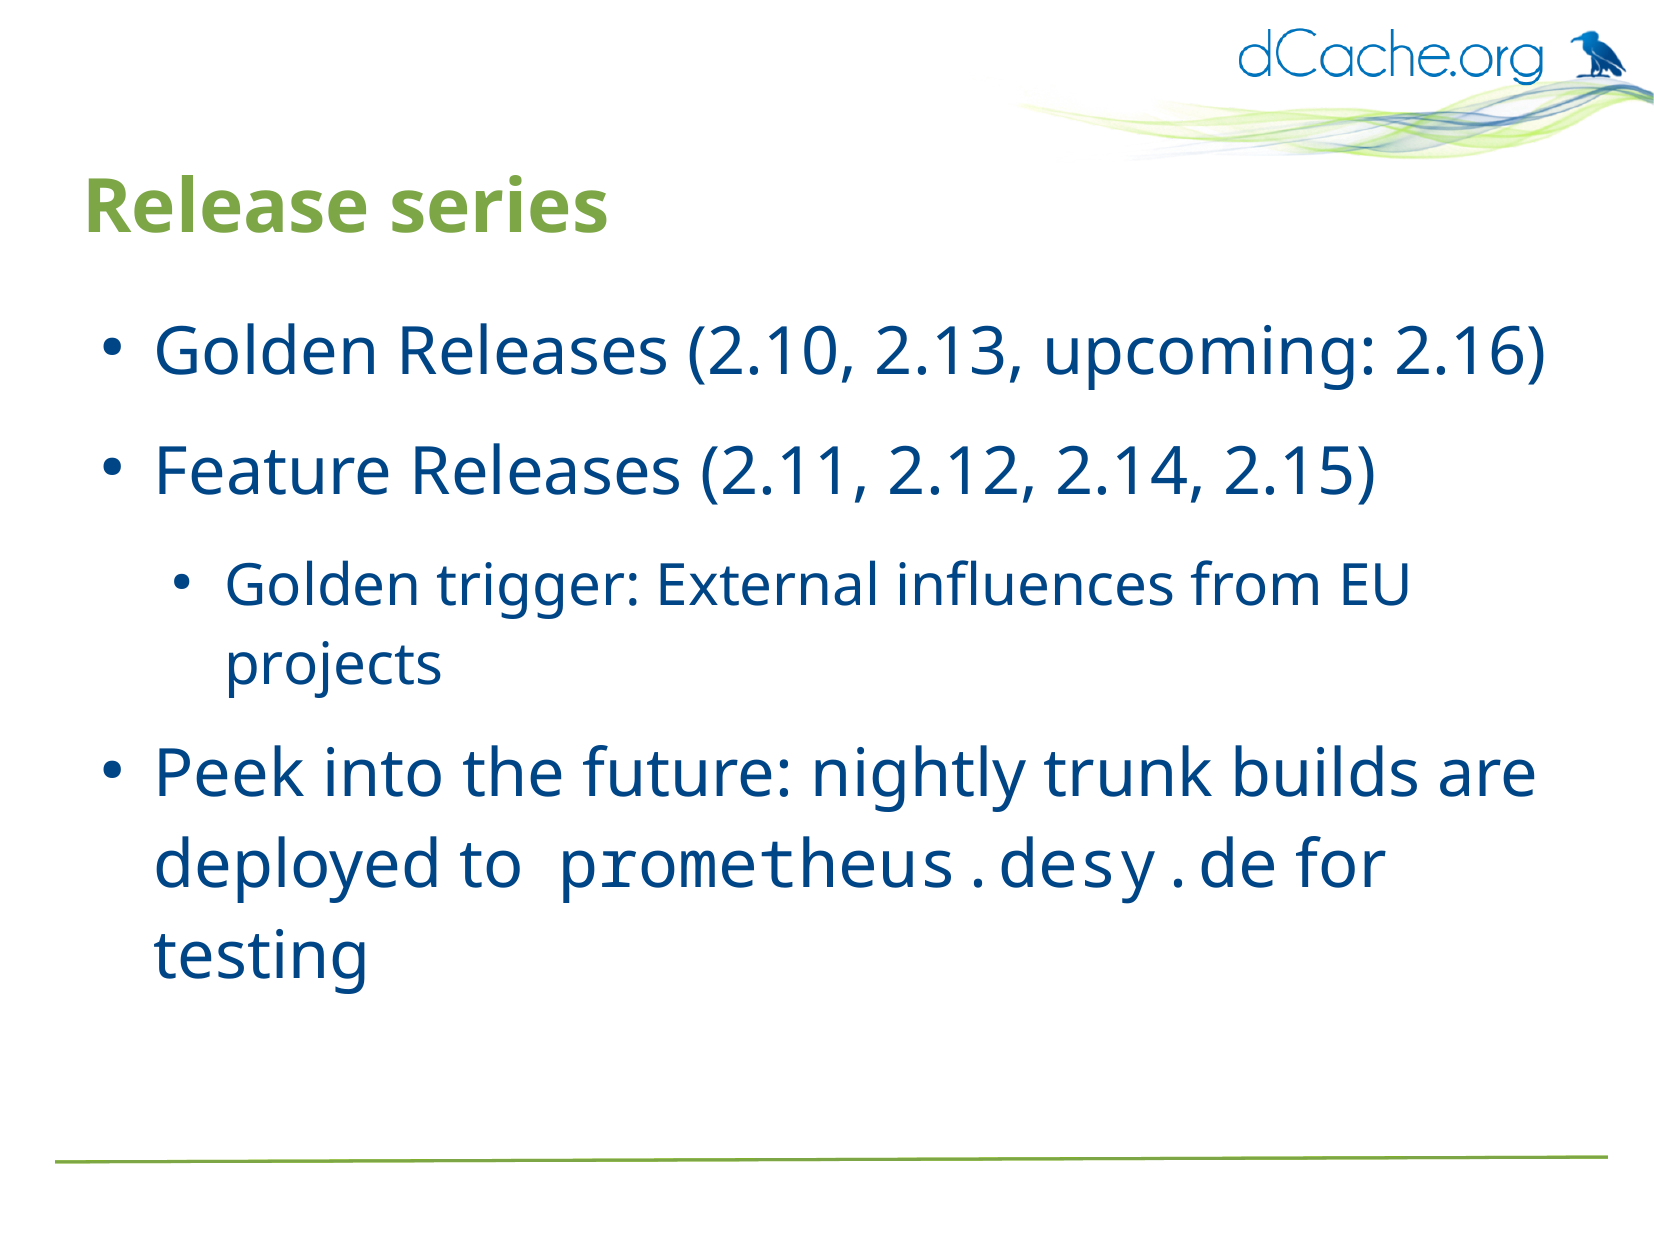

# Release series
Golden Releases (2.10, 2.13, upcoming: 2.16)
Feature Releases (2.11, 2.12, 2.14, 2.15)
Golden trigger: External influences from EU projects
Peek into the future: nightly trunk builds are deployed to prometheus.desy.de for testing